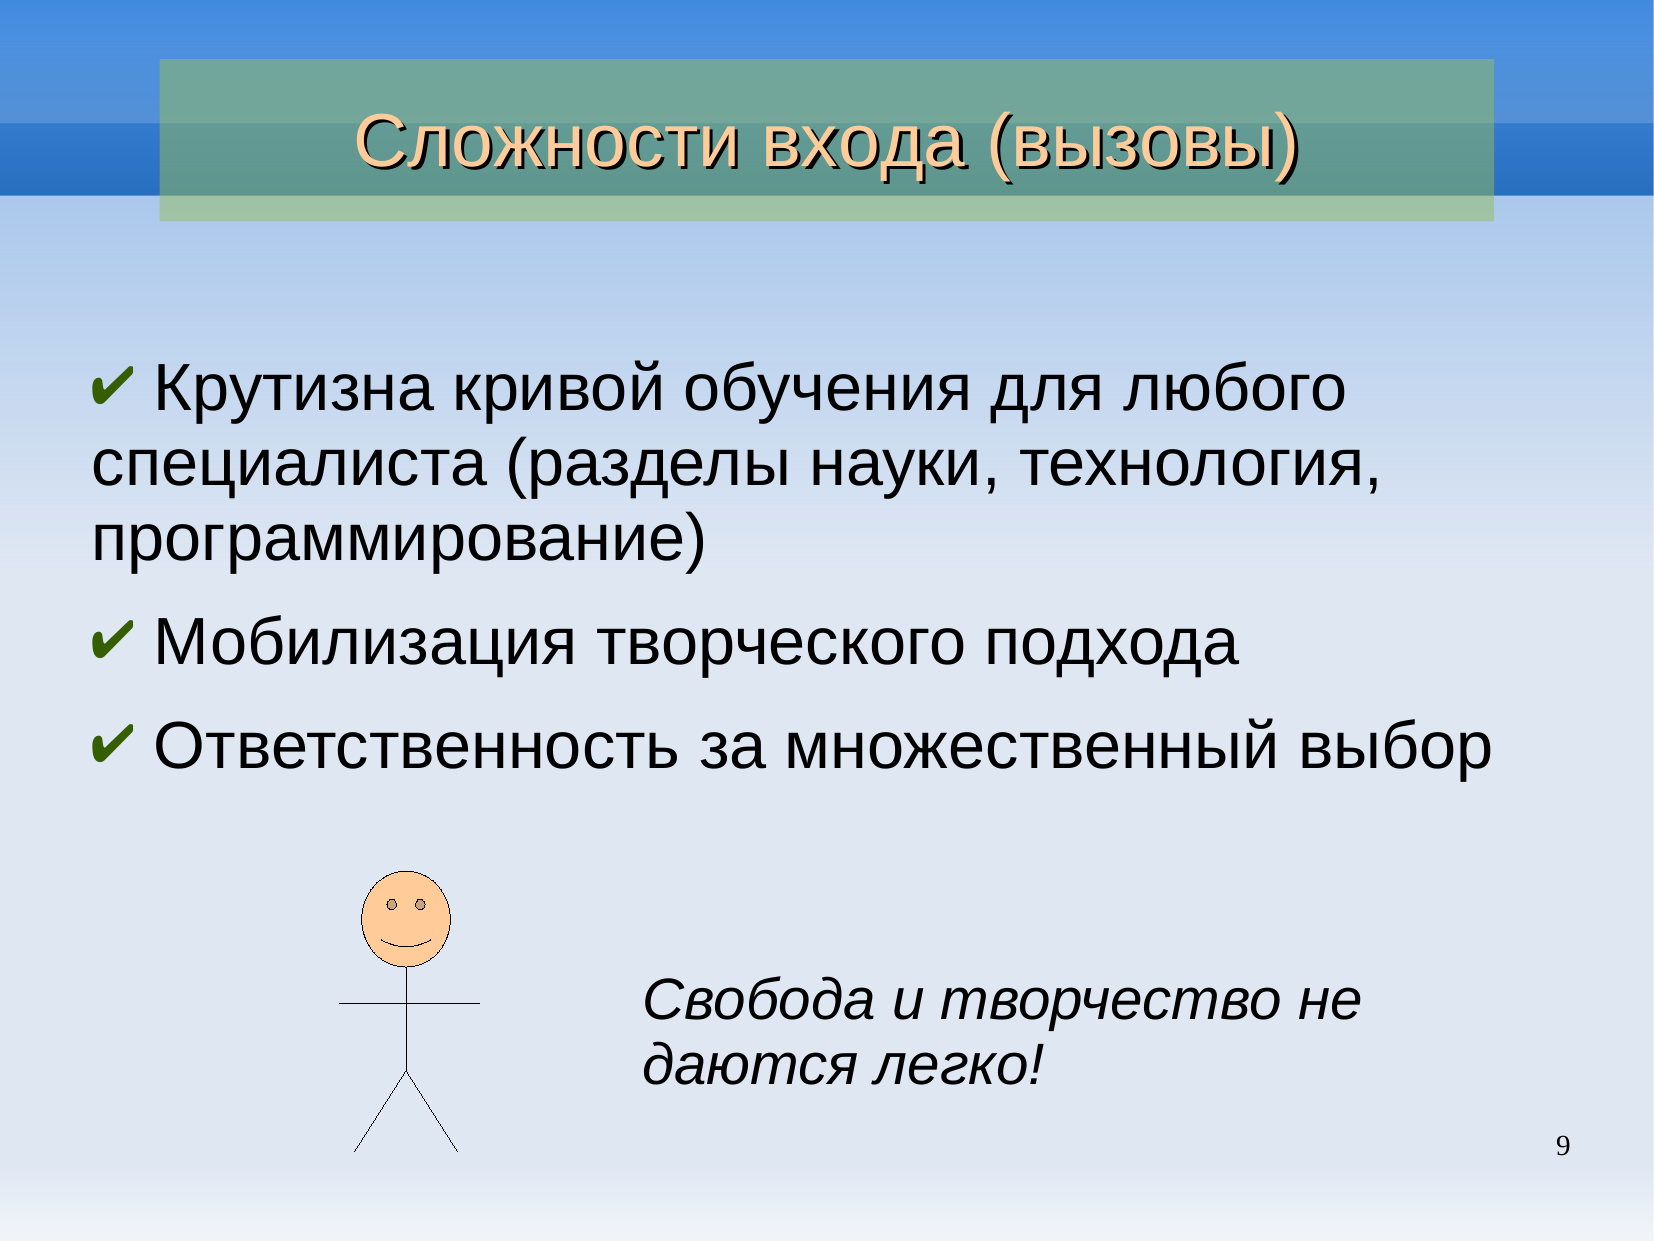

# Сложности входа (вызовы)
 Крутизна кривой обучения для любого специалиста (разделы науки, технология, программирование)
 Мобилизация творческого подхода
 Ответственность за множественный выбор
Свобода и творчество не даются легко!
9